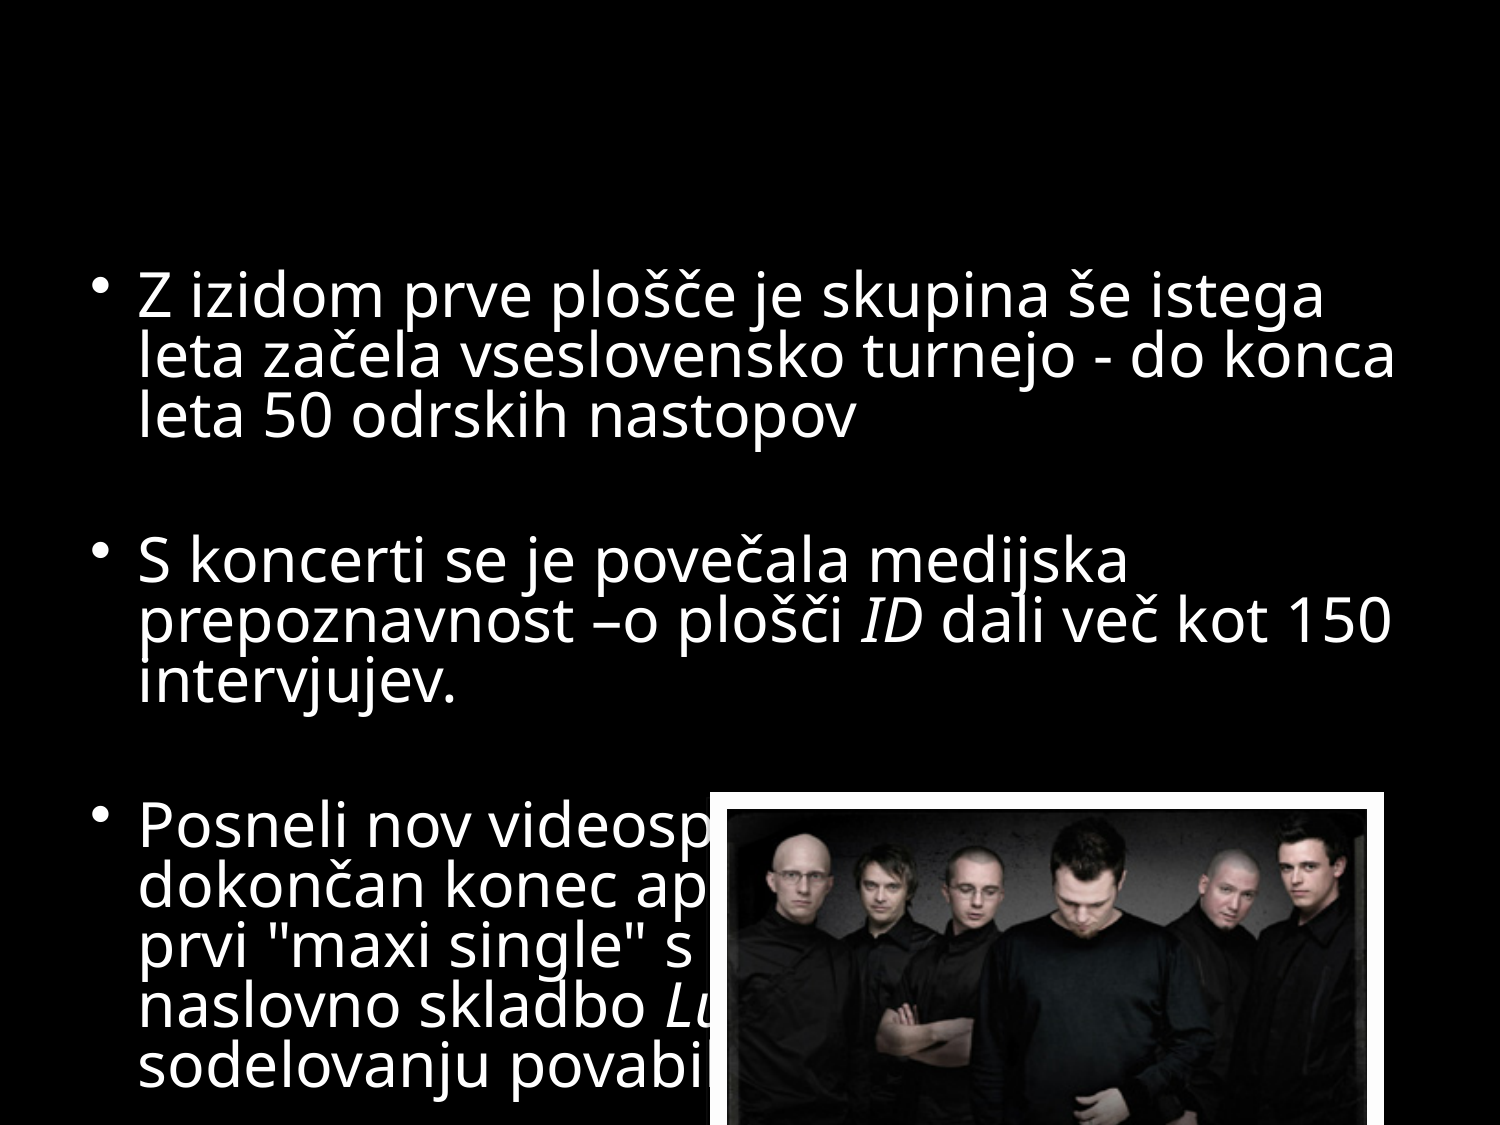

# 1998-2000
Z izidom prve plošče je skupina še istega leta začela vseslovensko turnejo - do konca leta 50 odrskih nastopov
S koncerti se je povečala medijska prepoznavnost –o plošči ID dali več kot 150 intervjujev.
Posneli nov videospot za skladbo Lunanai - dokončan konec aprila 2000. Izdali svoj prvi "maxi single" s posnetki v živo in naslovno skladbo Lunanai, pri kateri so k sodelovanju povabili pevca Vlada Kreslina.